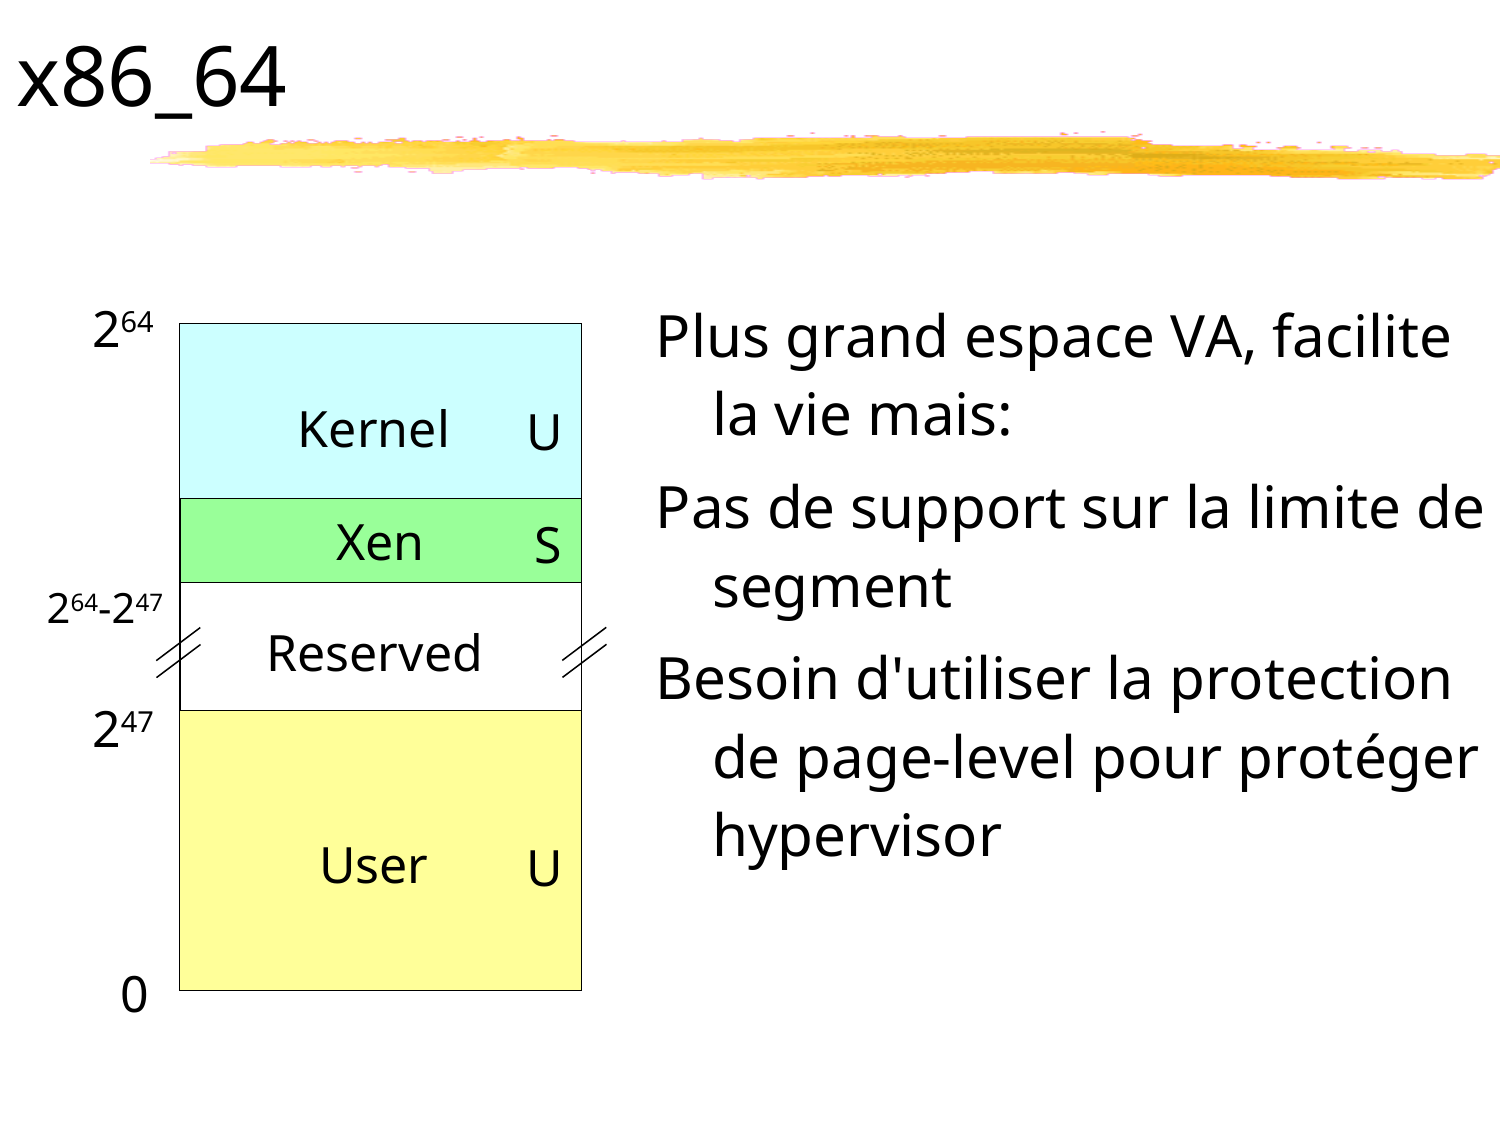

# x86_64
264
Plus grand espace VA, facilite la vie mais:
Pas de support sur la limite de segment
Besoin d'utiliser la protection de page-level pour protéger hypervisor
Kernel
U
Xen
S
264-247
Reserved
247
User
U
0